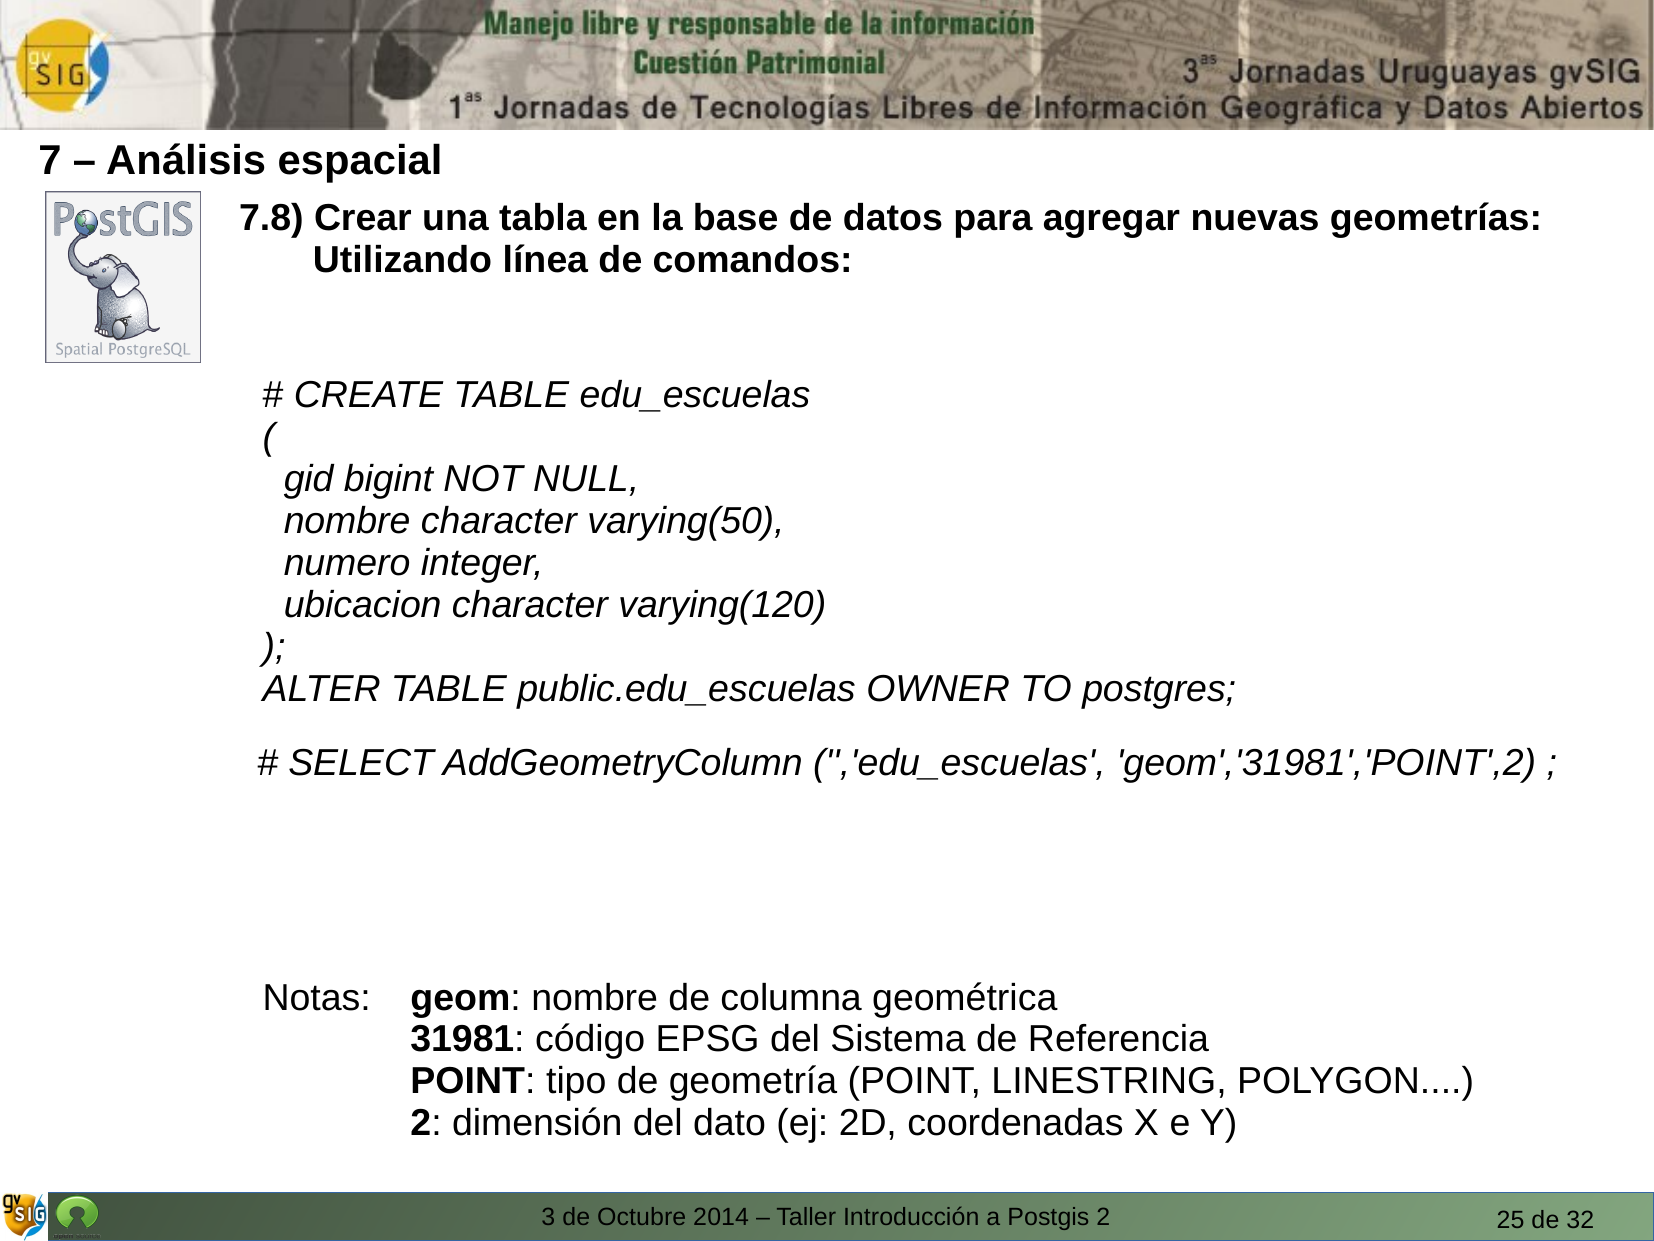

7 – Análisis espacial
7.8) Crear una tabla en la base de datos para agregar nuevas geometrías:
	Utilizando línea de comandos:
# CREATE TABLE edu_escuelas
(
 gid bigint NOT NULL,
 nombre character varying(50),
 numero integer,
 ubicacion character varying(120)
);
ALTER TABLE public.edu_escuelas OWNER TO postgres;
# SELECT AddGeometryColumn ('','edu_escuelas', 'geom','31981','POINT',2) ;
Notas:	geom: nombre de columna geométrica
		31981: código EPSG del Sistema de Referencia
		POINT: tipo de geometría (POINT, LINESTRING, POLYGON....)
		2: dimensión del dato (ej: 2D, coordenadas X e Y)
3 de Octubre 2014 – Taller Introducción a Postgis 2
 de 32